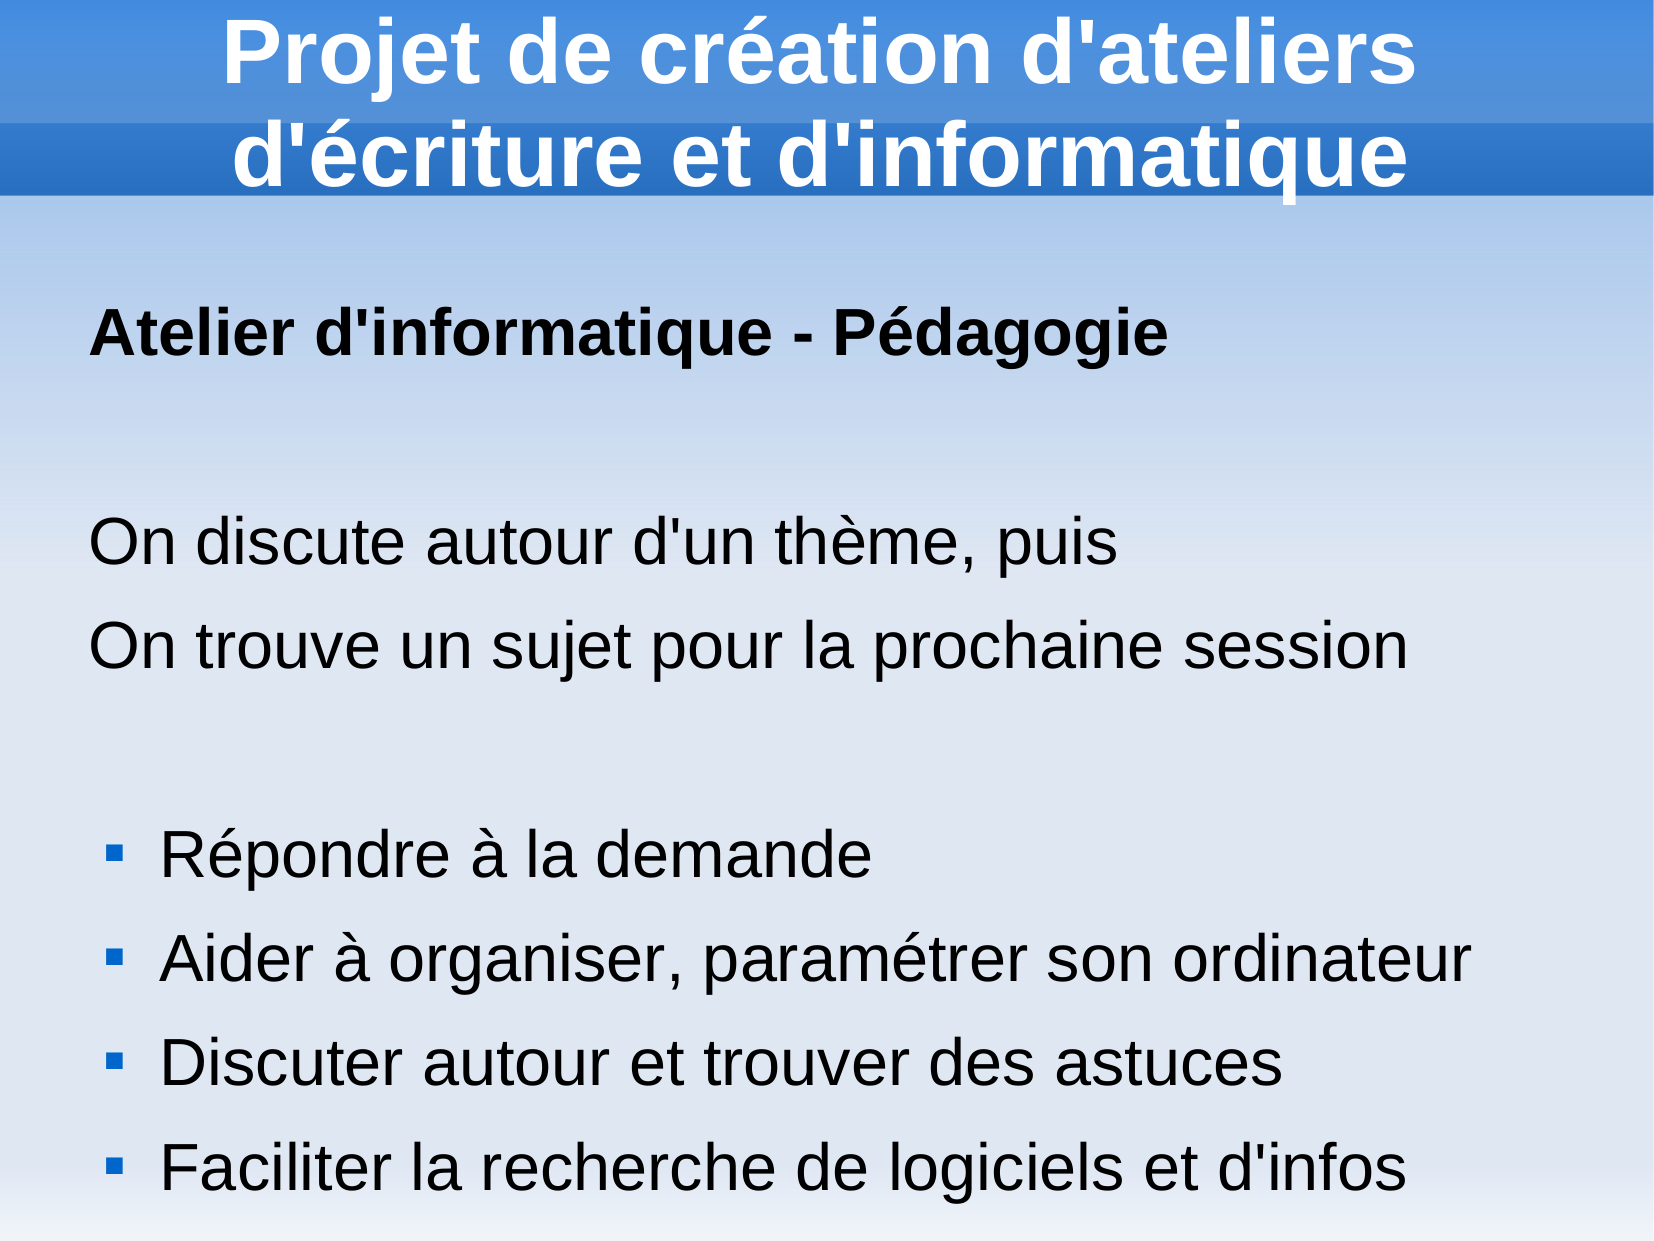

# Projet de création d'ateliers d'écriture et d'informatique
Atelier d'informatique - Pédagogie
On discute autour d'un thème, puis
On trouve un sujet pour la prochaine session
Répondre à la demande
Aider à organiser, paramétrer son ordinateur
Discuter autour et trouver des astuces
Faciliter la recherche de logiciels et d'infos